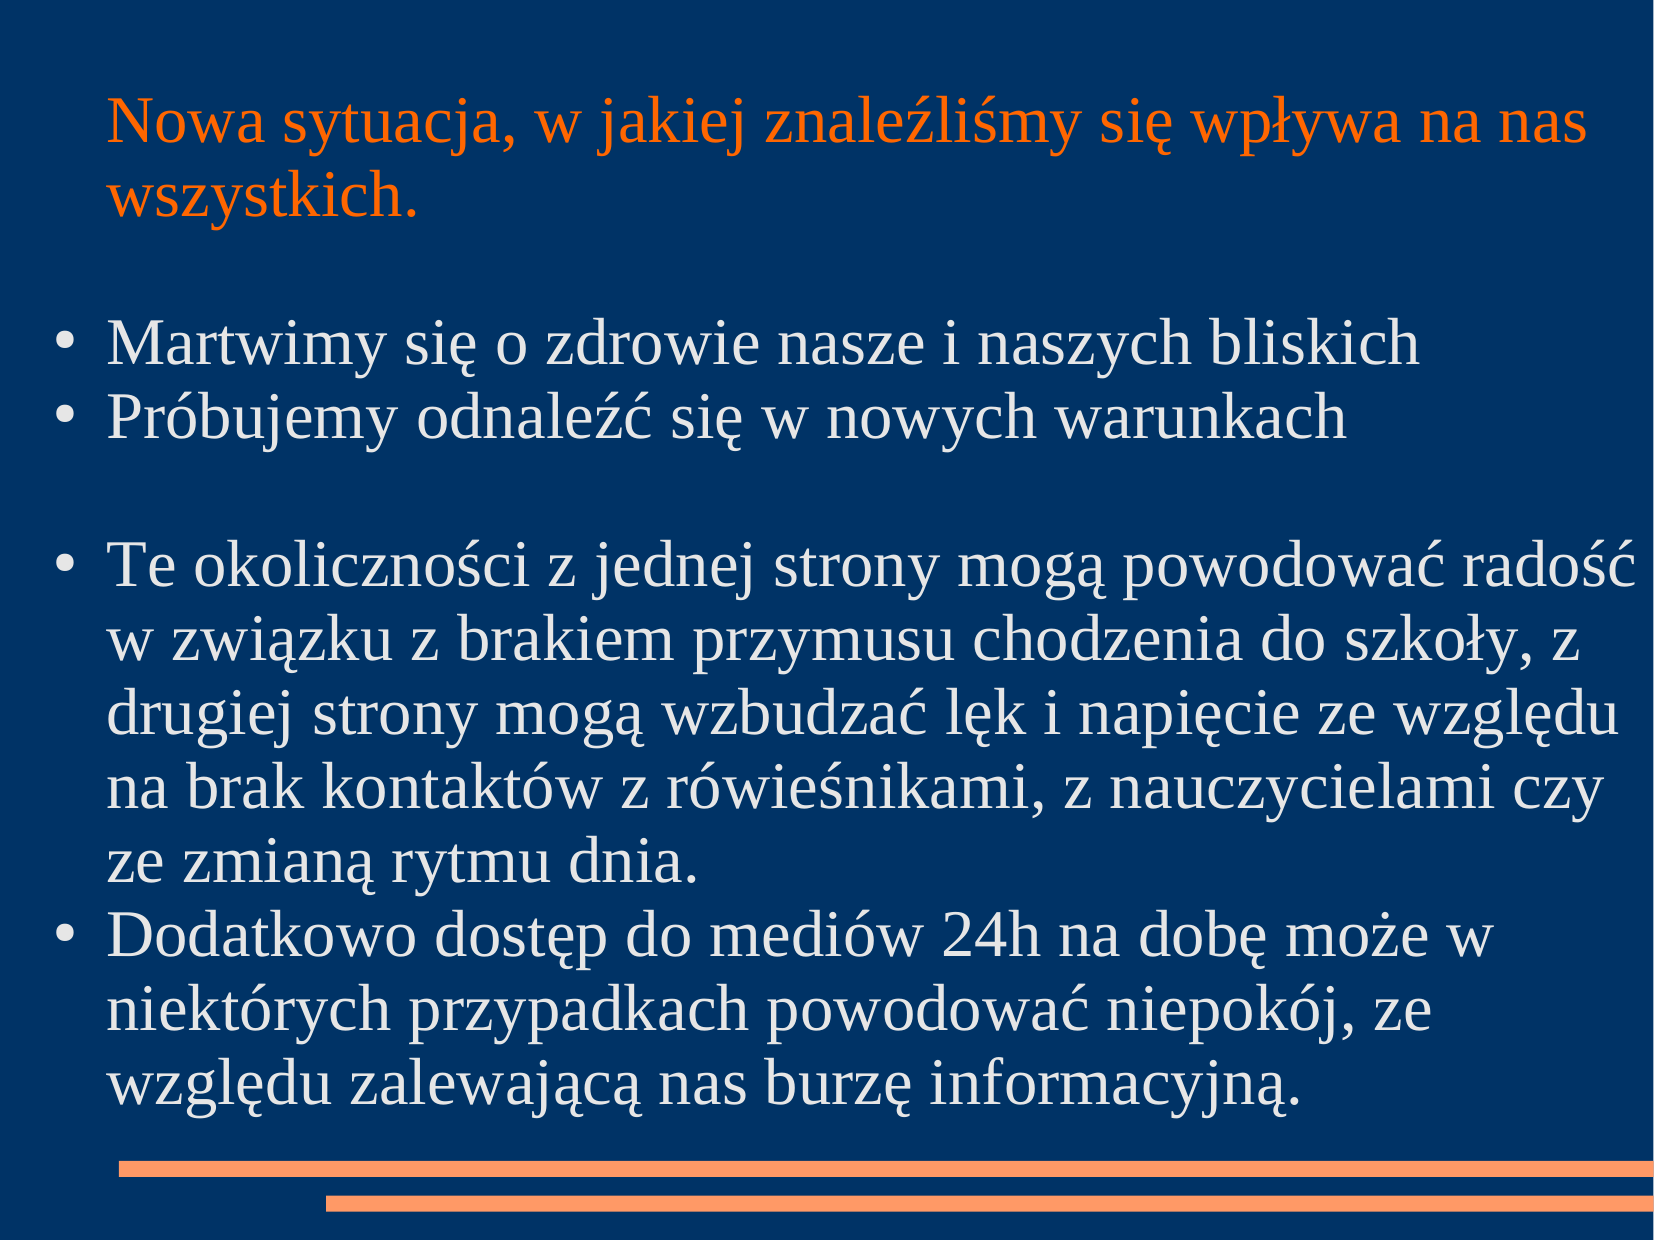

# Nowa sytuacja, w jakiej znaleźliśmy się wpływa na nas wszystkich.
Martwimy się o zdrowie nasze i naszych bliskich
Próbujemy odnaleźć się w nowych warunkach
Te okoliczności z jednej strony mogą powodować radość w związku z brakiem przymusu chodzenia do szkoły, z drugiej strony mogą wzbudzać lęk i napięcie ze względu na brak kontaktów z rówieśnikami, z nauczycielami czy ze zmianą rytmu dnia.
Dodatkowo dostęp do mediów 24h na dobę może w niektórych przypadkach powodować niepokój, ze względu zalewającą nas burzę informacyjną.